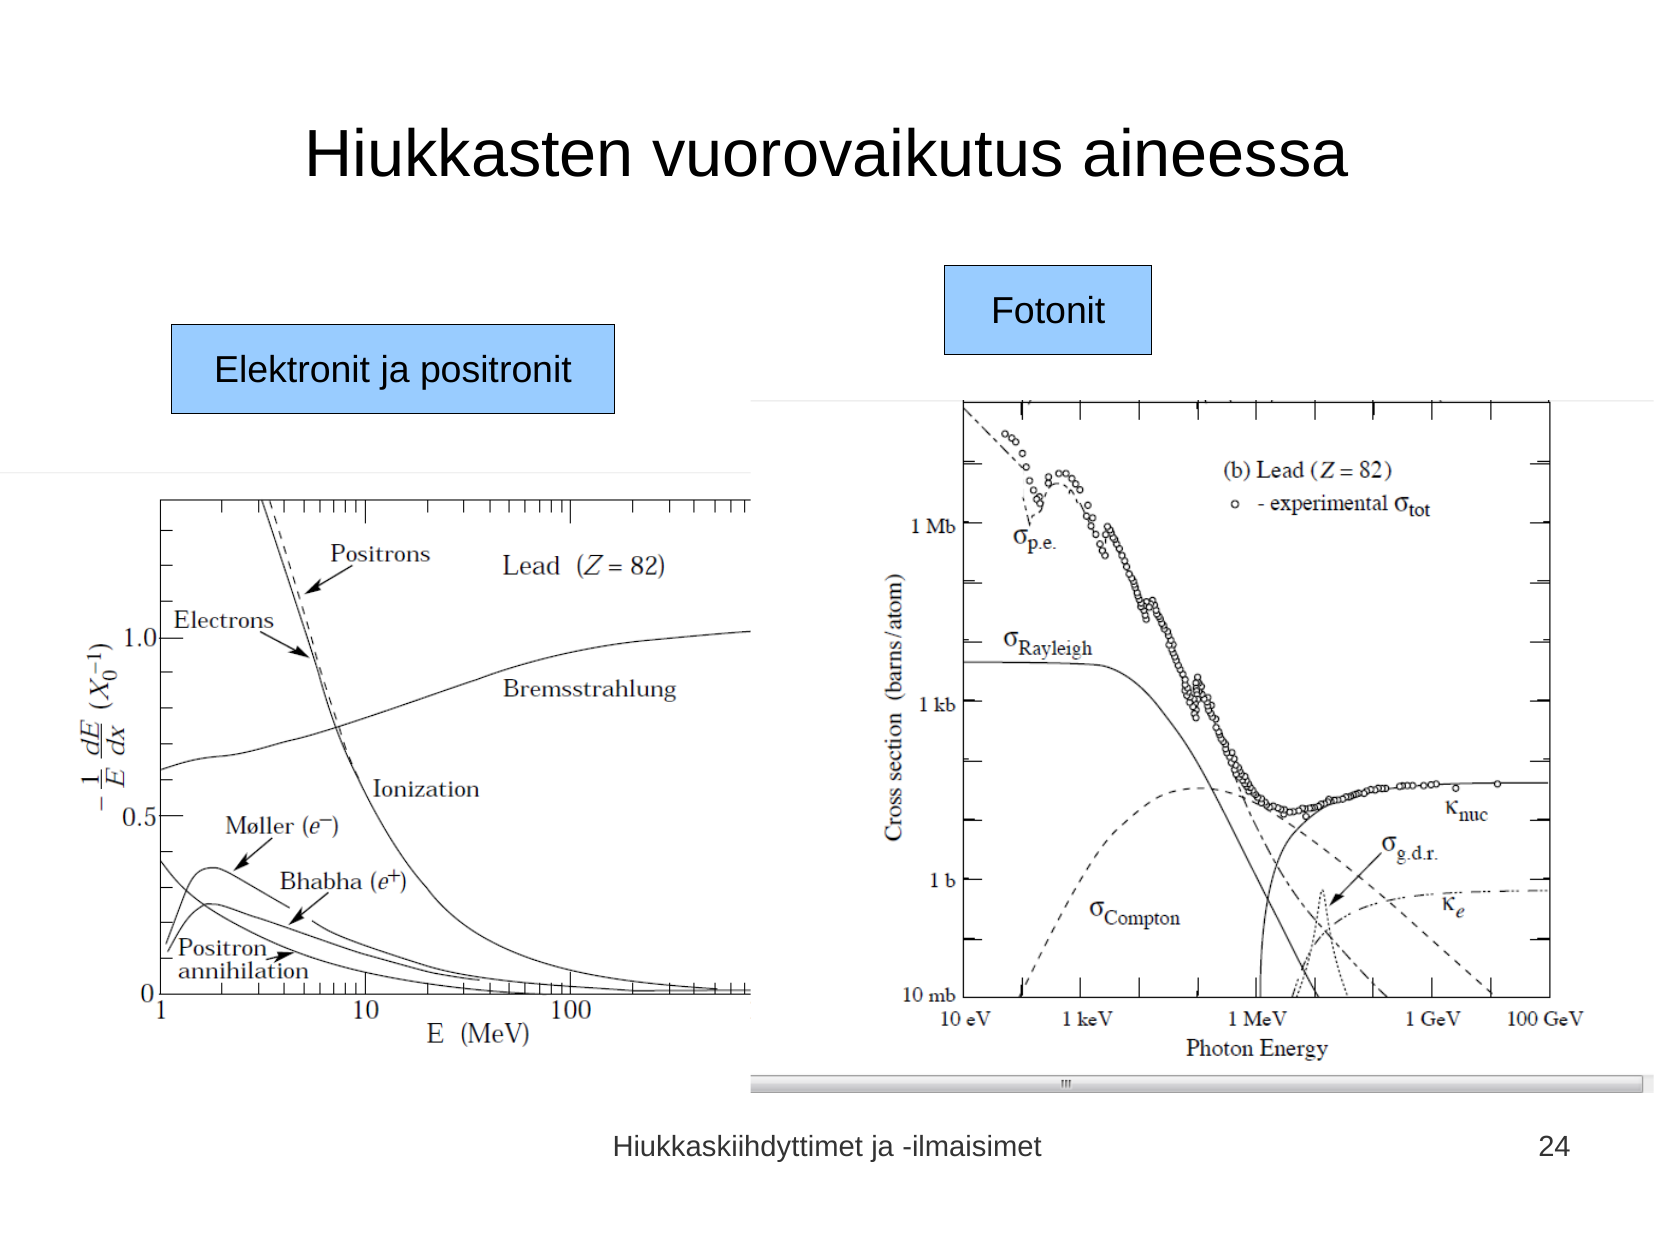

# Hiukkasten vuorovaikutus aineessa
Fotonit
Elektronit ja positronit
Hiukkaskiihdyttimet ja -ilmaisimet
24